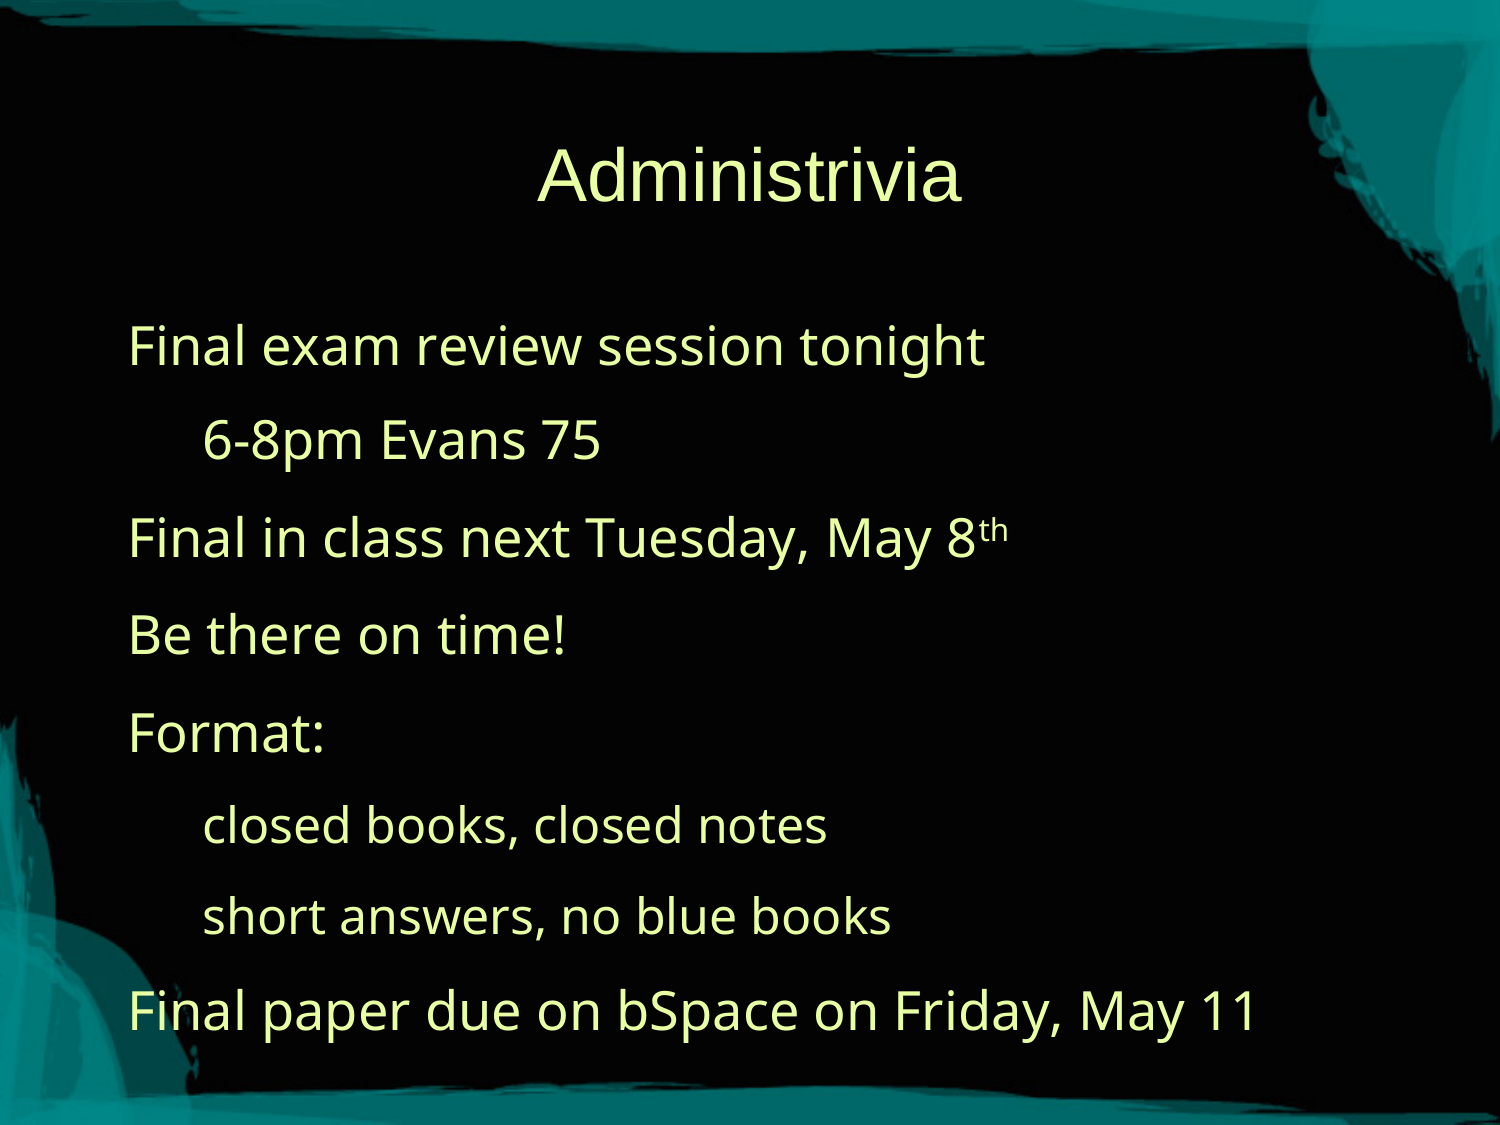

# Administrivia
Final exam review session tonight
6-8pm Evans 75
Final in class next Tuesday, May 8th
Be there on time!
Format:
closed books, closed notes
short answers, no blue books
Final paper due on bSpace on Friday, May 11